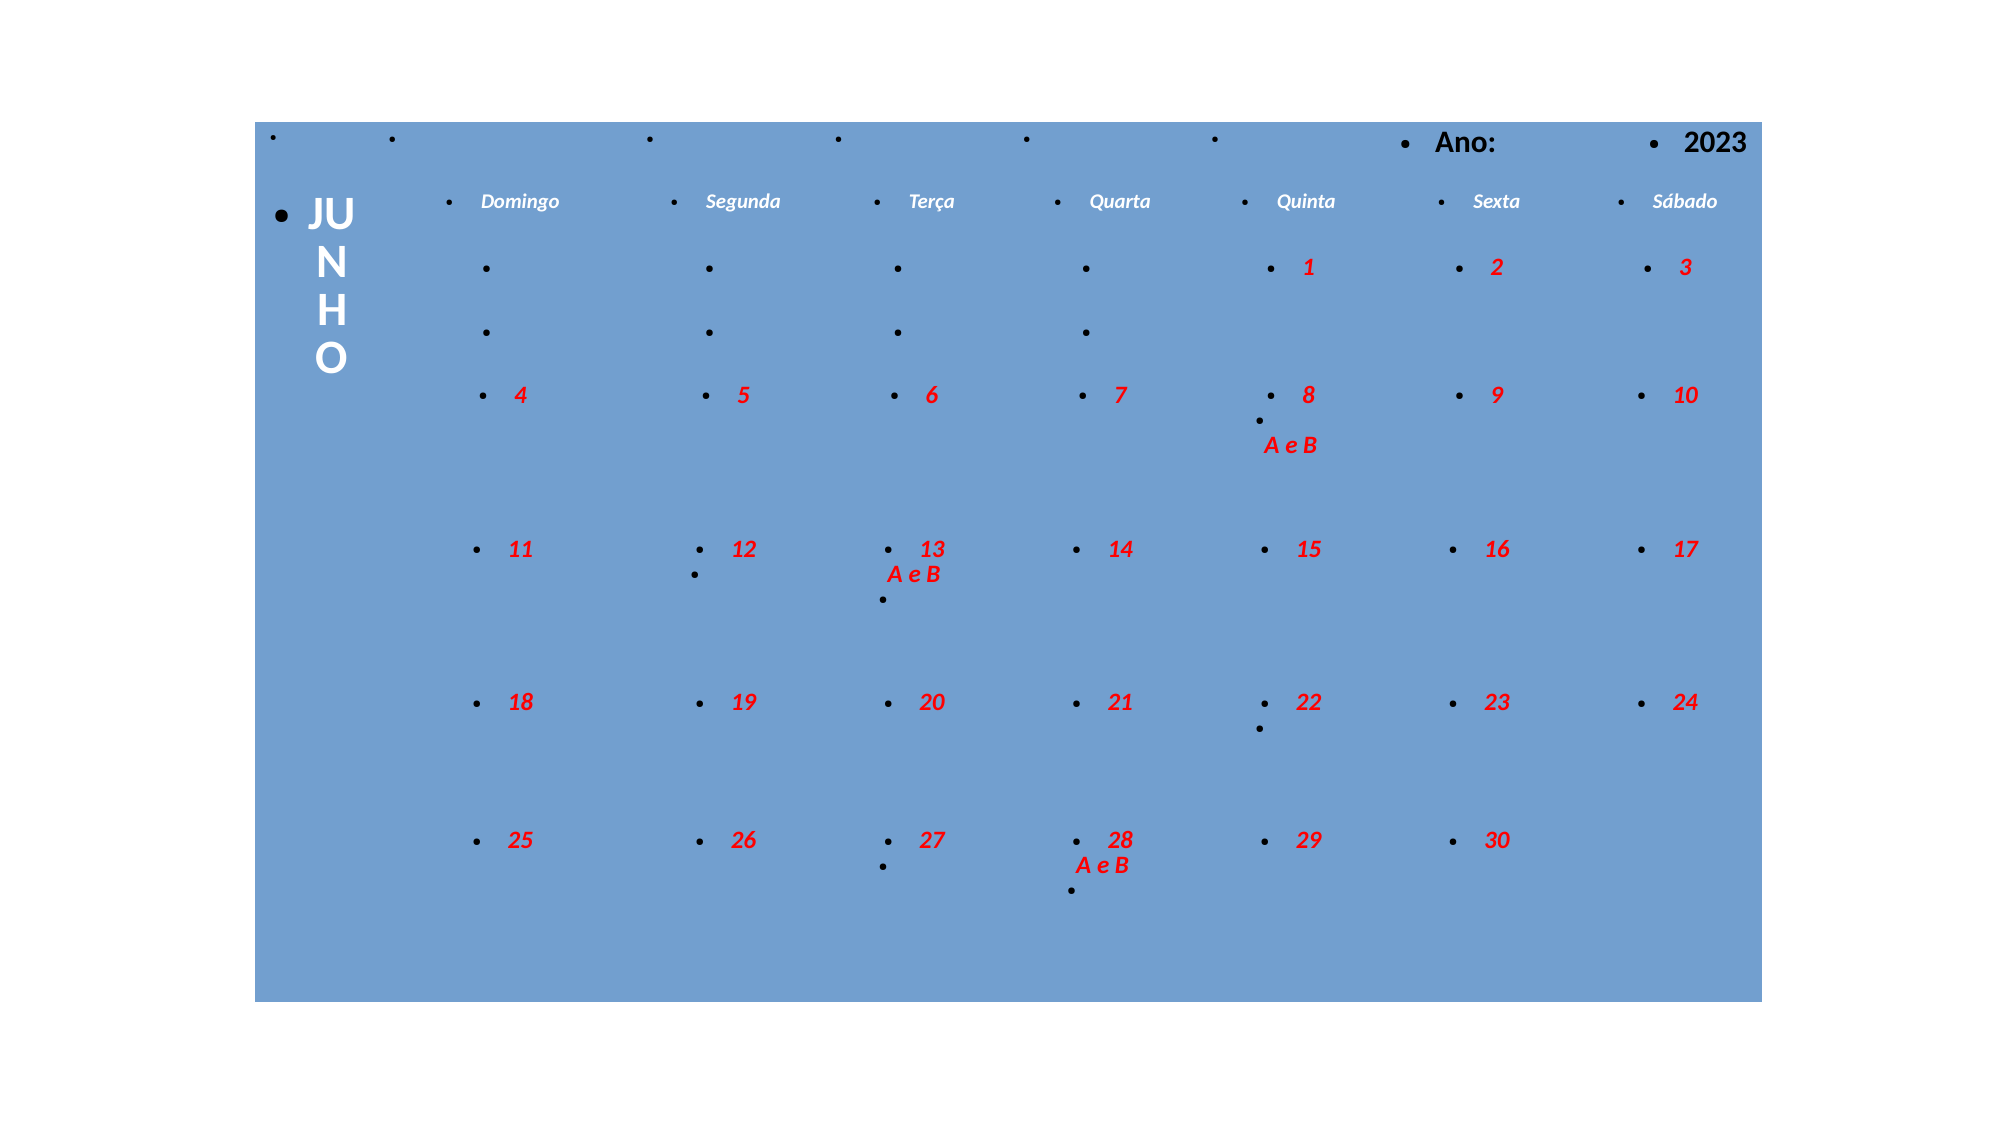

| | | | | | | Ano: | 2023 |
| --- | --- | --- | --- | --- | --- | --- | --- |
| JUNHO | Domingo | Segunda | Terça | Quarta | Quinta | Sexta | Sábado |
| | | | | | 1 | 2 | 3 |
| | | | | | | | |
| | 4 | 5 | 6 | 7 | 8 A e B | 9 | 10 |
| | | | | | | | |
| | 11 | 12 | 13 A e B | 14 | 15 | 16 | 17 |
| | | | | | | | |
| | 18 | 19 | 20 | 21 | 22 | 23 | 24 |
| | | | | | | | |
| | 25 | 26 | 27 | 28 A e B | 29 | 30 | |
| | | | | | | | |